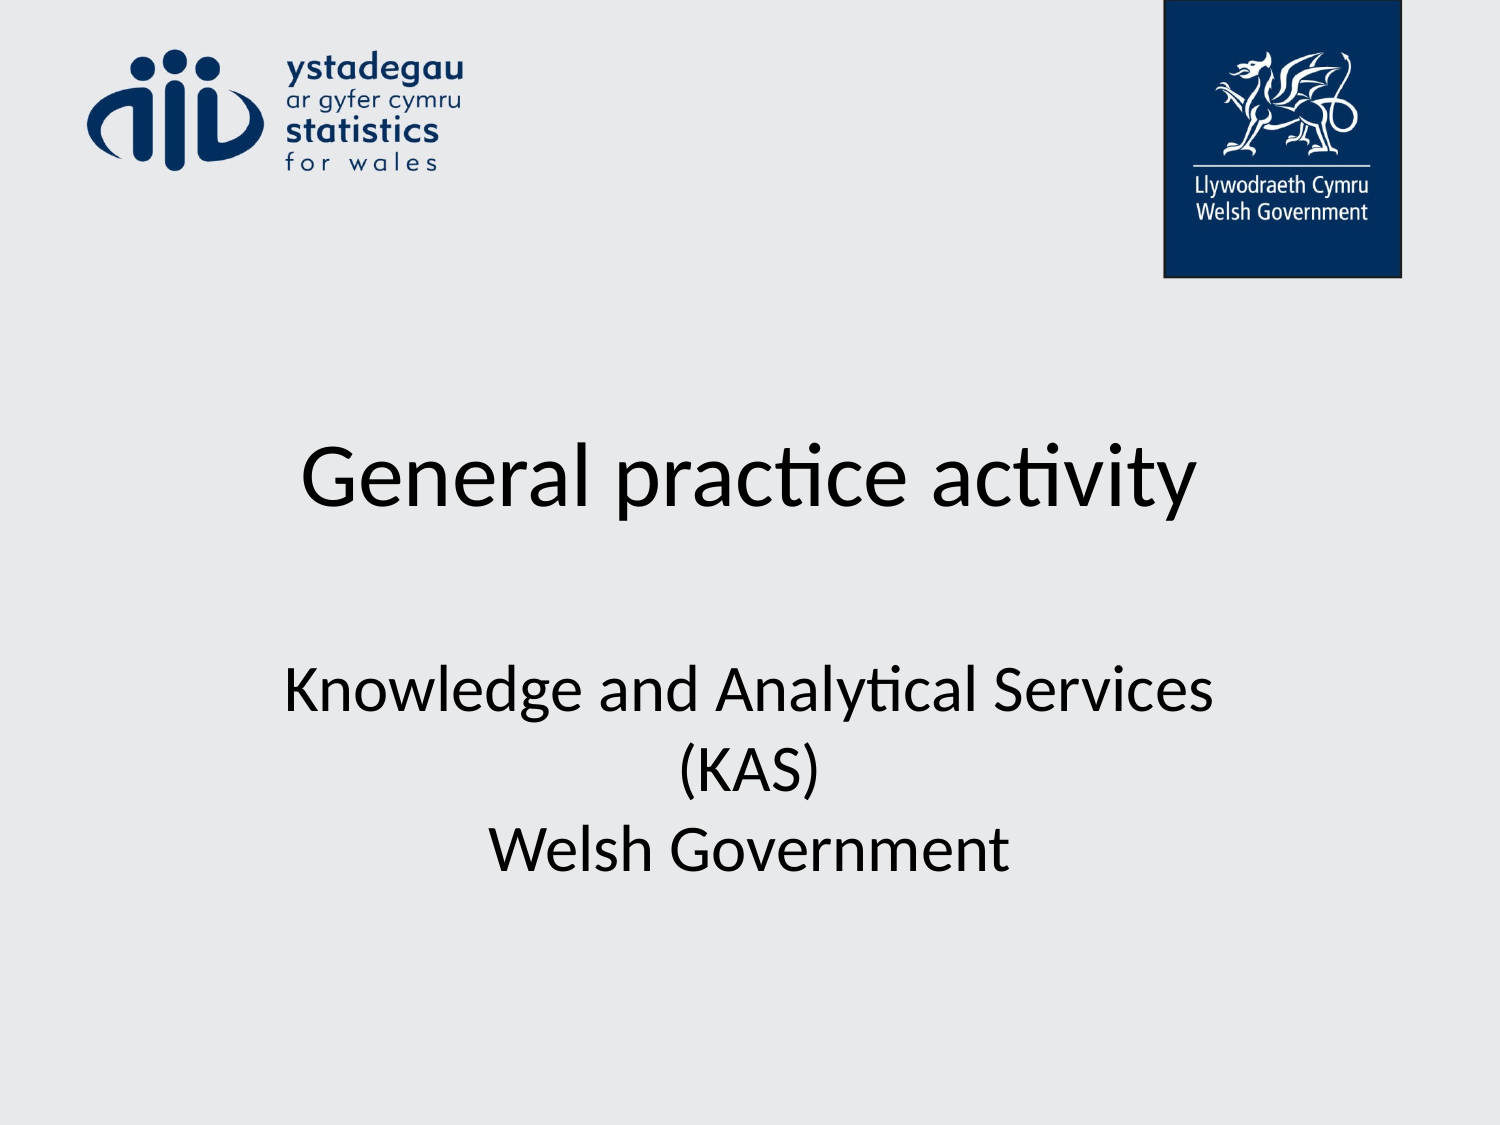

General practice activity
# Knowledge and Analytical Services (KAS) Welsh Government